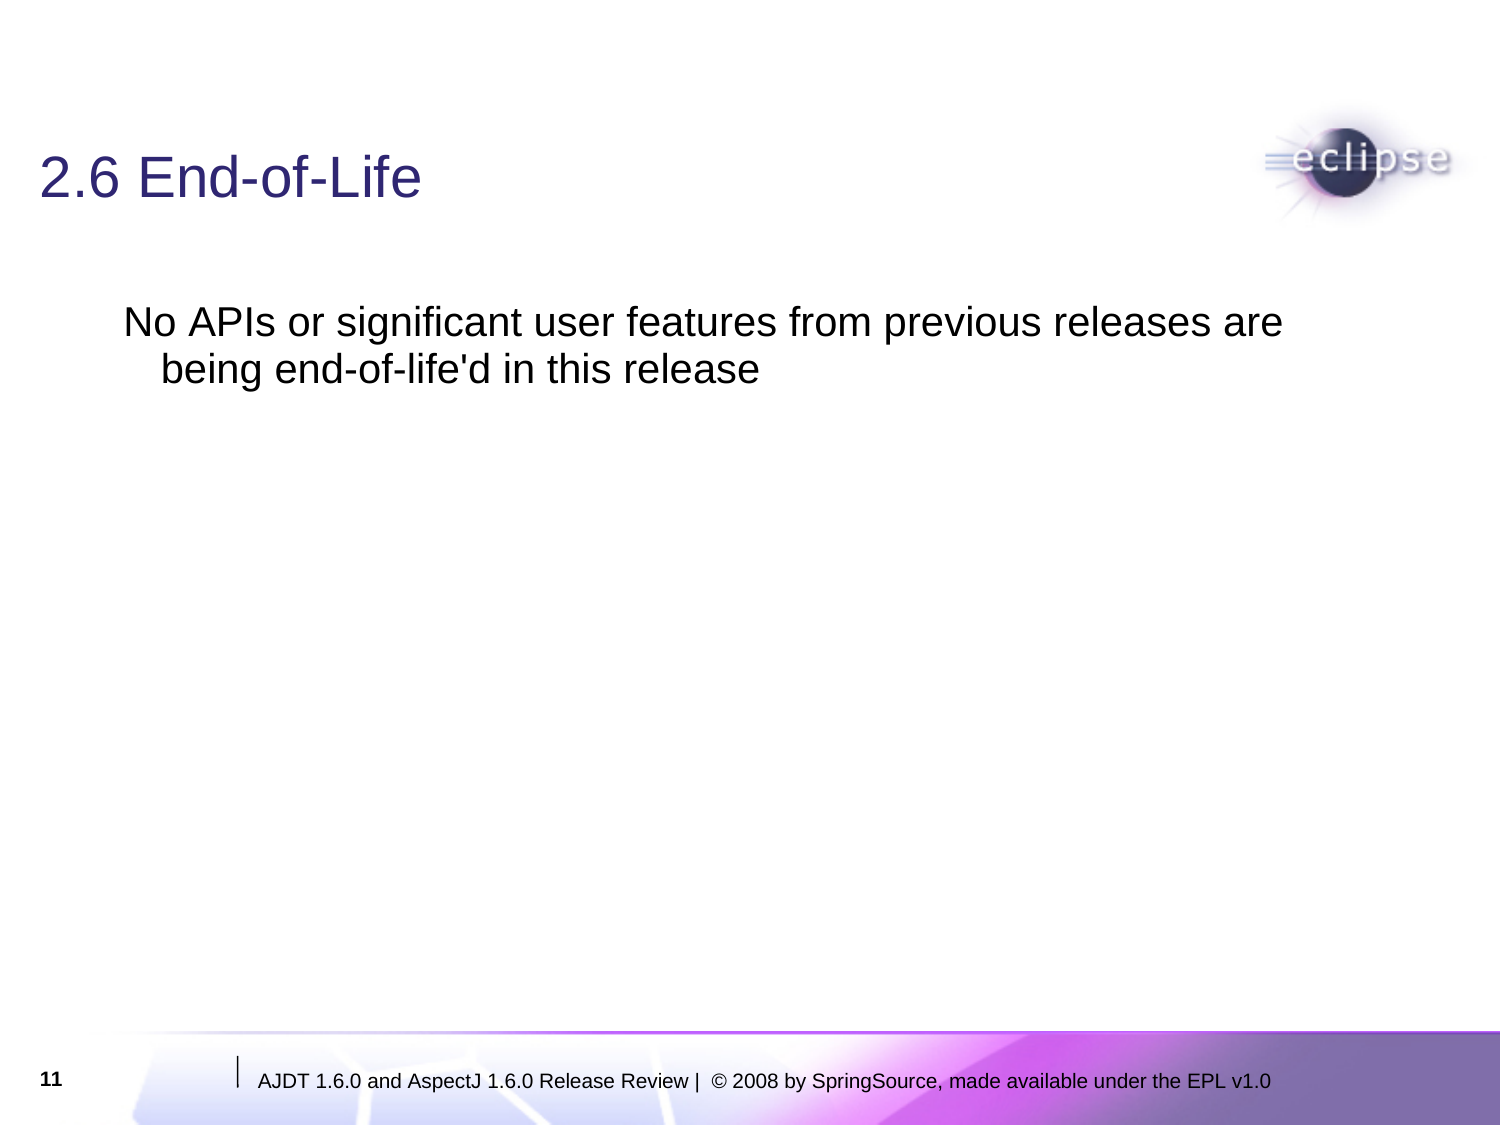

# 2.6 End-of-Life
No APIs or significant user features from previous releases are being end-of-life'd in this release
11